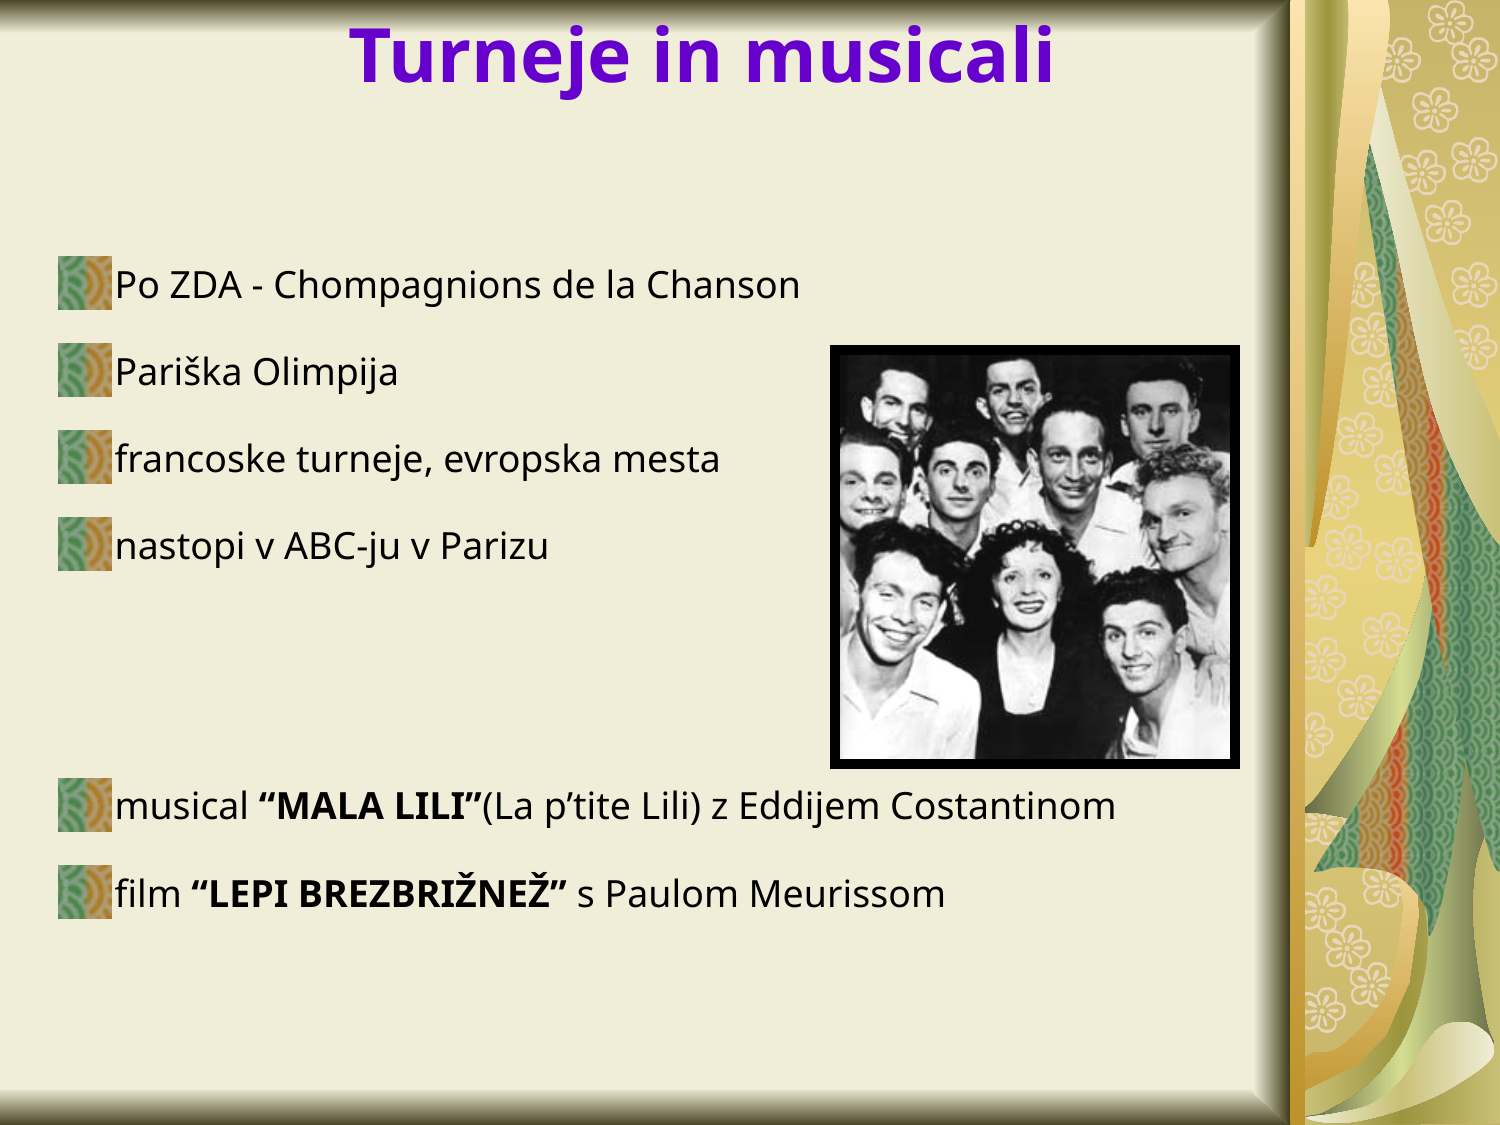

Turneje in musicali
#
Po ZDA - Chompagnions de la Chanson
Pariška Olimpija
francoske turneje, evropska mesta
nastopi v ABC-ju v Parizu
musical “MALA LILI”(La p’tite Lili) z Eddijem Costantinom
film “LEPI BREZBRIŽNEŽ” s Paulom Meurissom